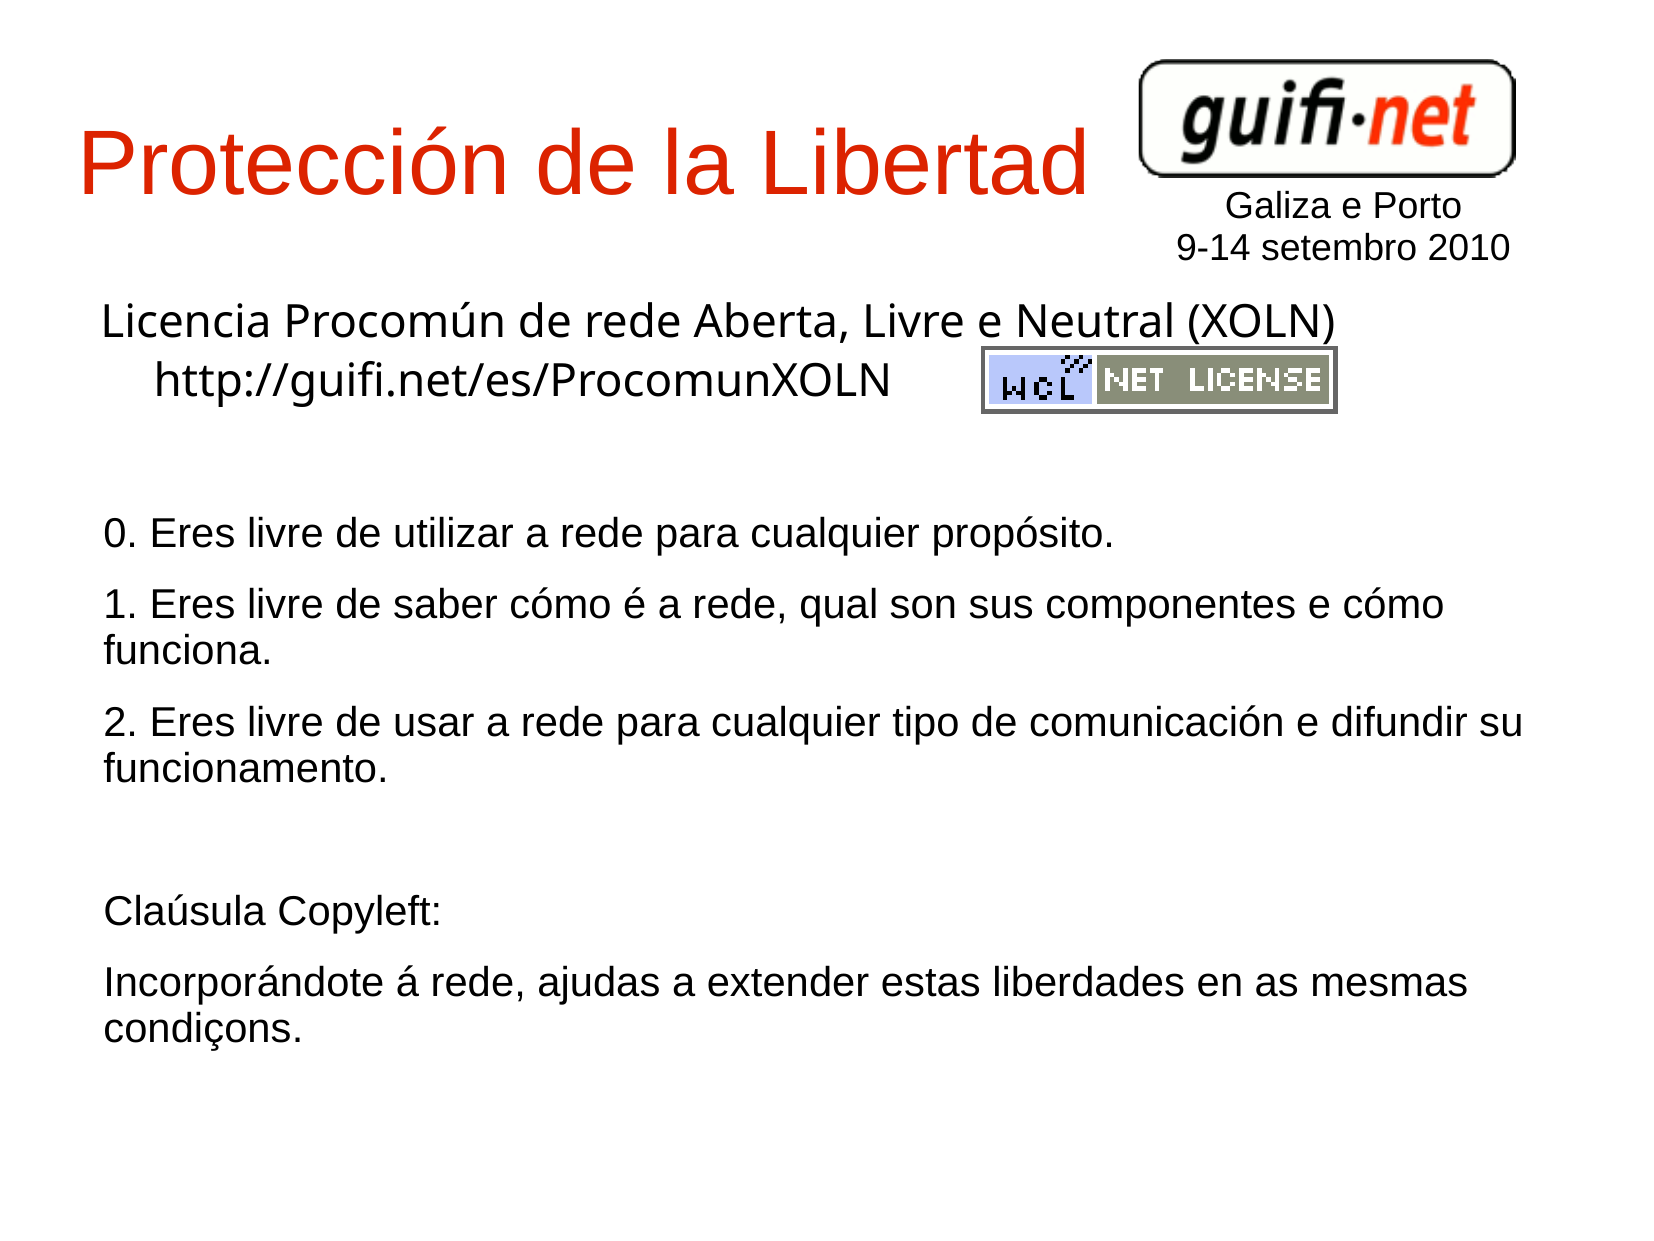

# Protección de la Libertad
Galiza e Porto
9-14 setembro 2010
Licencia Procomún de rede Aberta, Livre e Neutral (XOLN) http://guifi.net/es/ProcomunXOLN
0. Eres livre de utilizar a rede para cualquier propósito.
1. Eres livre de saber cómo é a rede, qual son sus componentes e cómo funciona.
2. Eres livre de usar a rede para cualquier tipo de comunicación e difundir su funcionamento.
Claúsula Copyleft:
Incorporándote á rede, ajudas a extender estas liberdades en as mesmas condiçons.